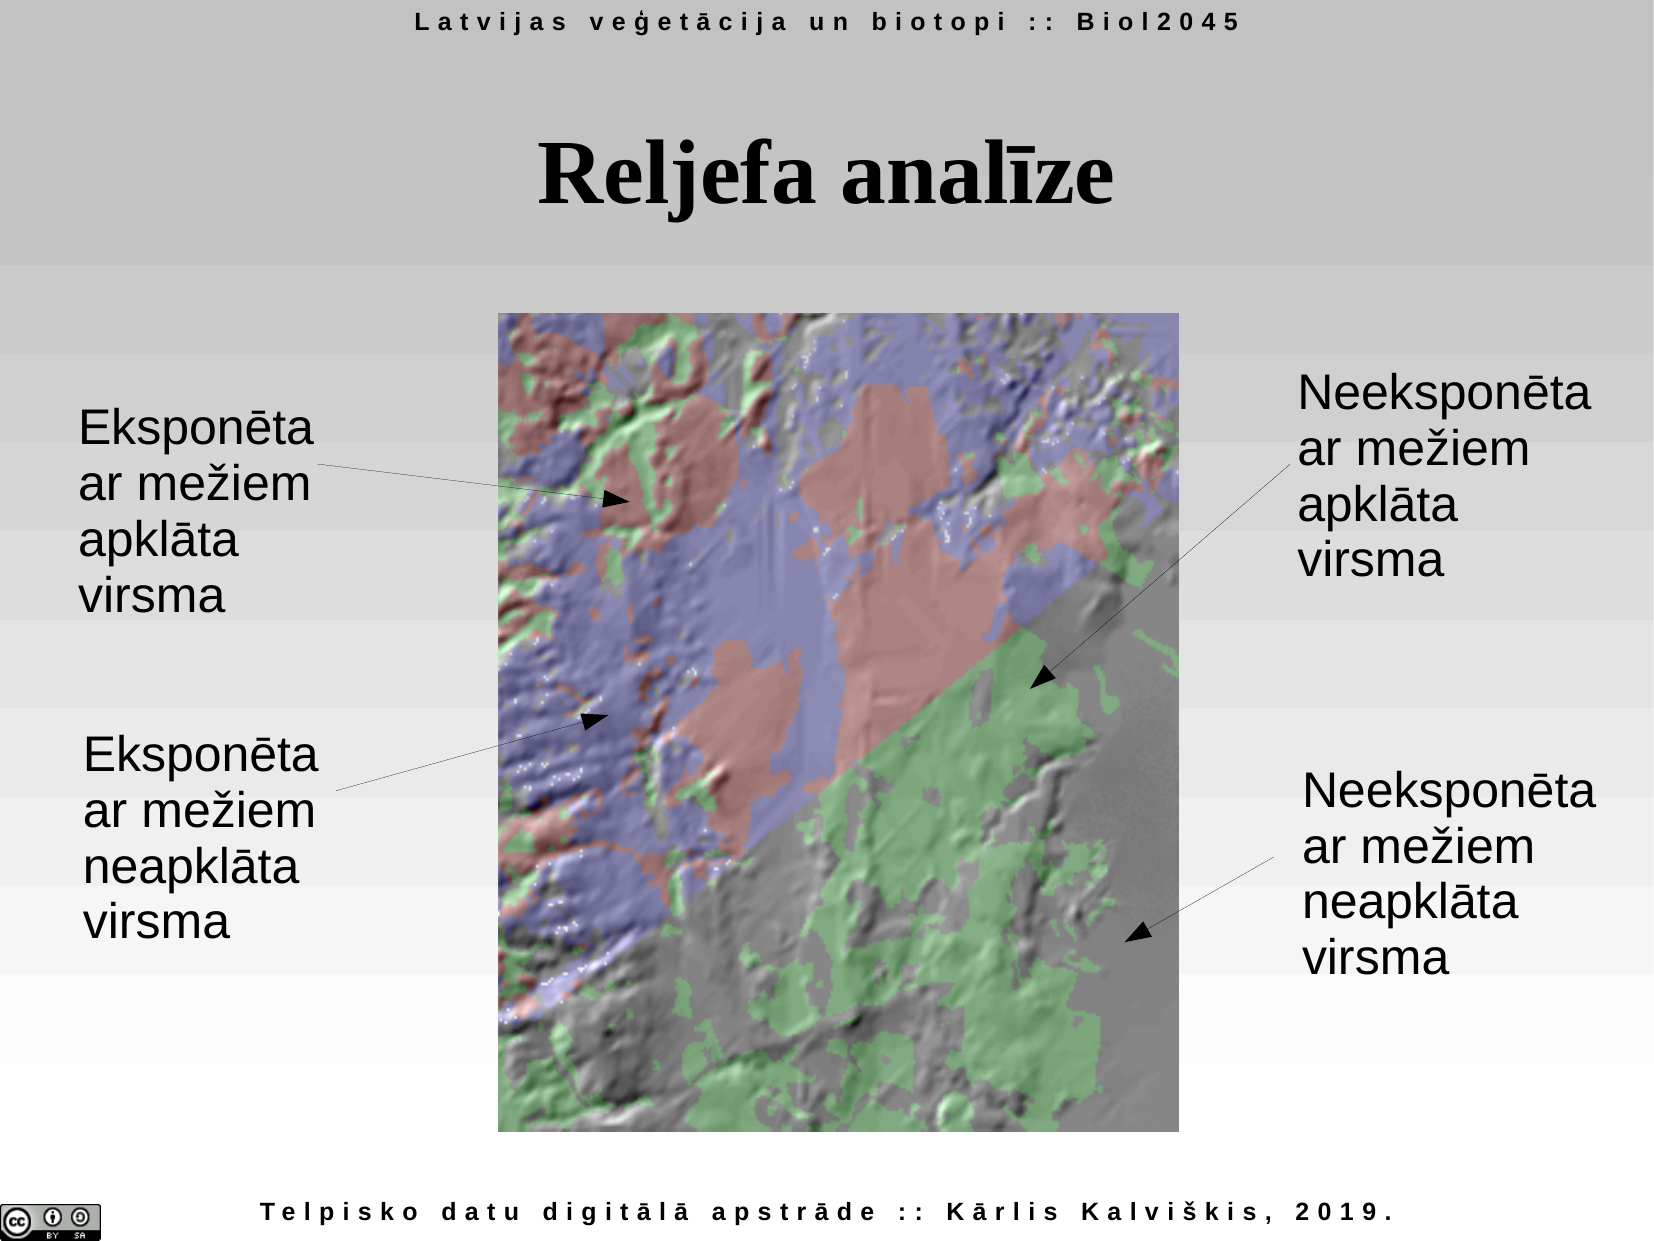

# Reljefa analīze
Neeksponēta
ar mežiem
apklāta
virsma
Eksponēta
ar mežiem
apklāta
virsma
Eksponēta
ar mežiem
neapklāta
virsma
Neeksponēta
ar mežiem
neapklāta
virsma